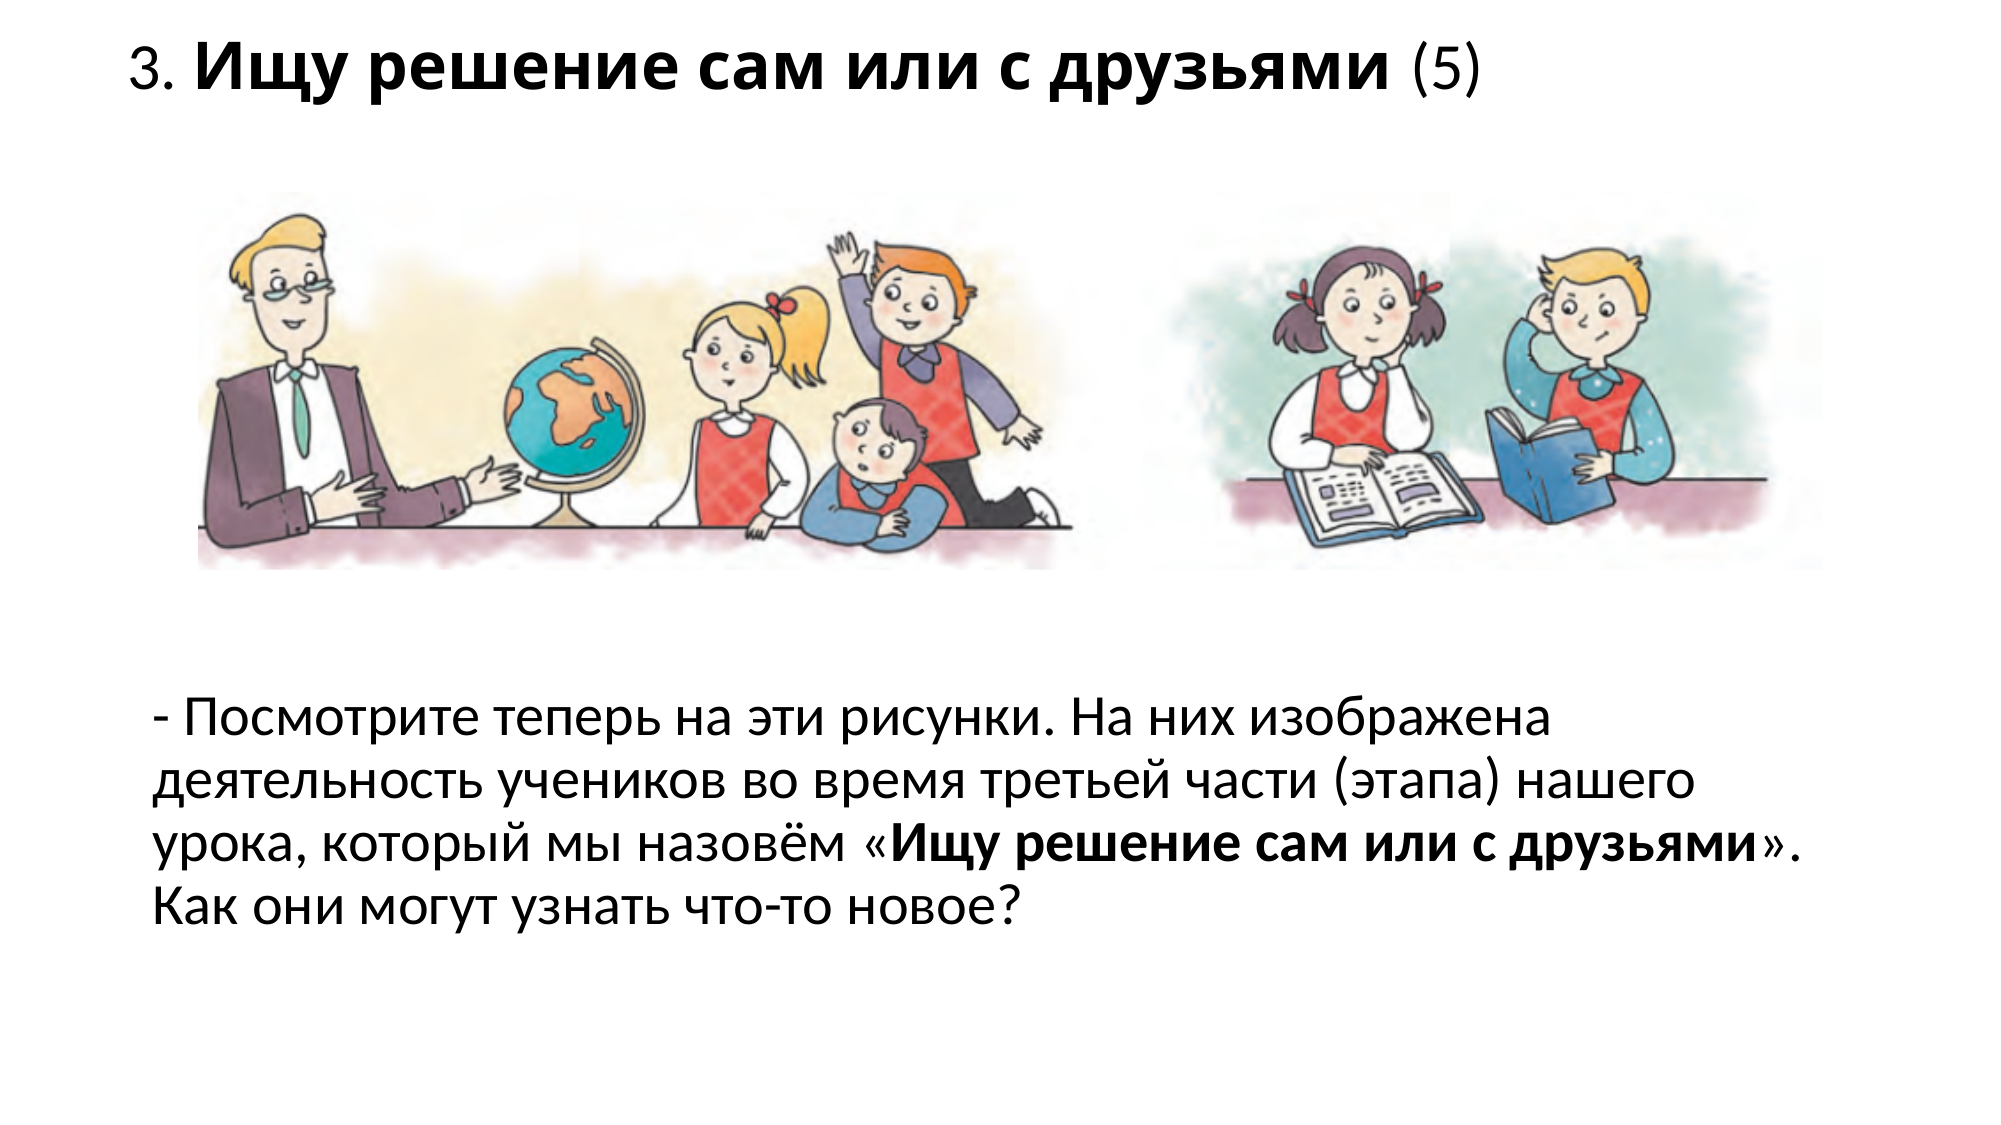

3. Ищу решение сам или с друзьями (5)
# - Посмотрите теперь на эти рисунки. На них изображена деятельность учеников во время третьей части (этапа) нашего урока, который мы назовём «Ищу решение сам или с друзьями». Как они могут узнать что-то новое?